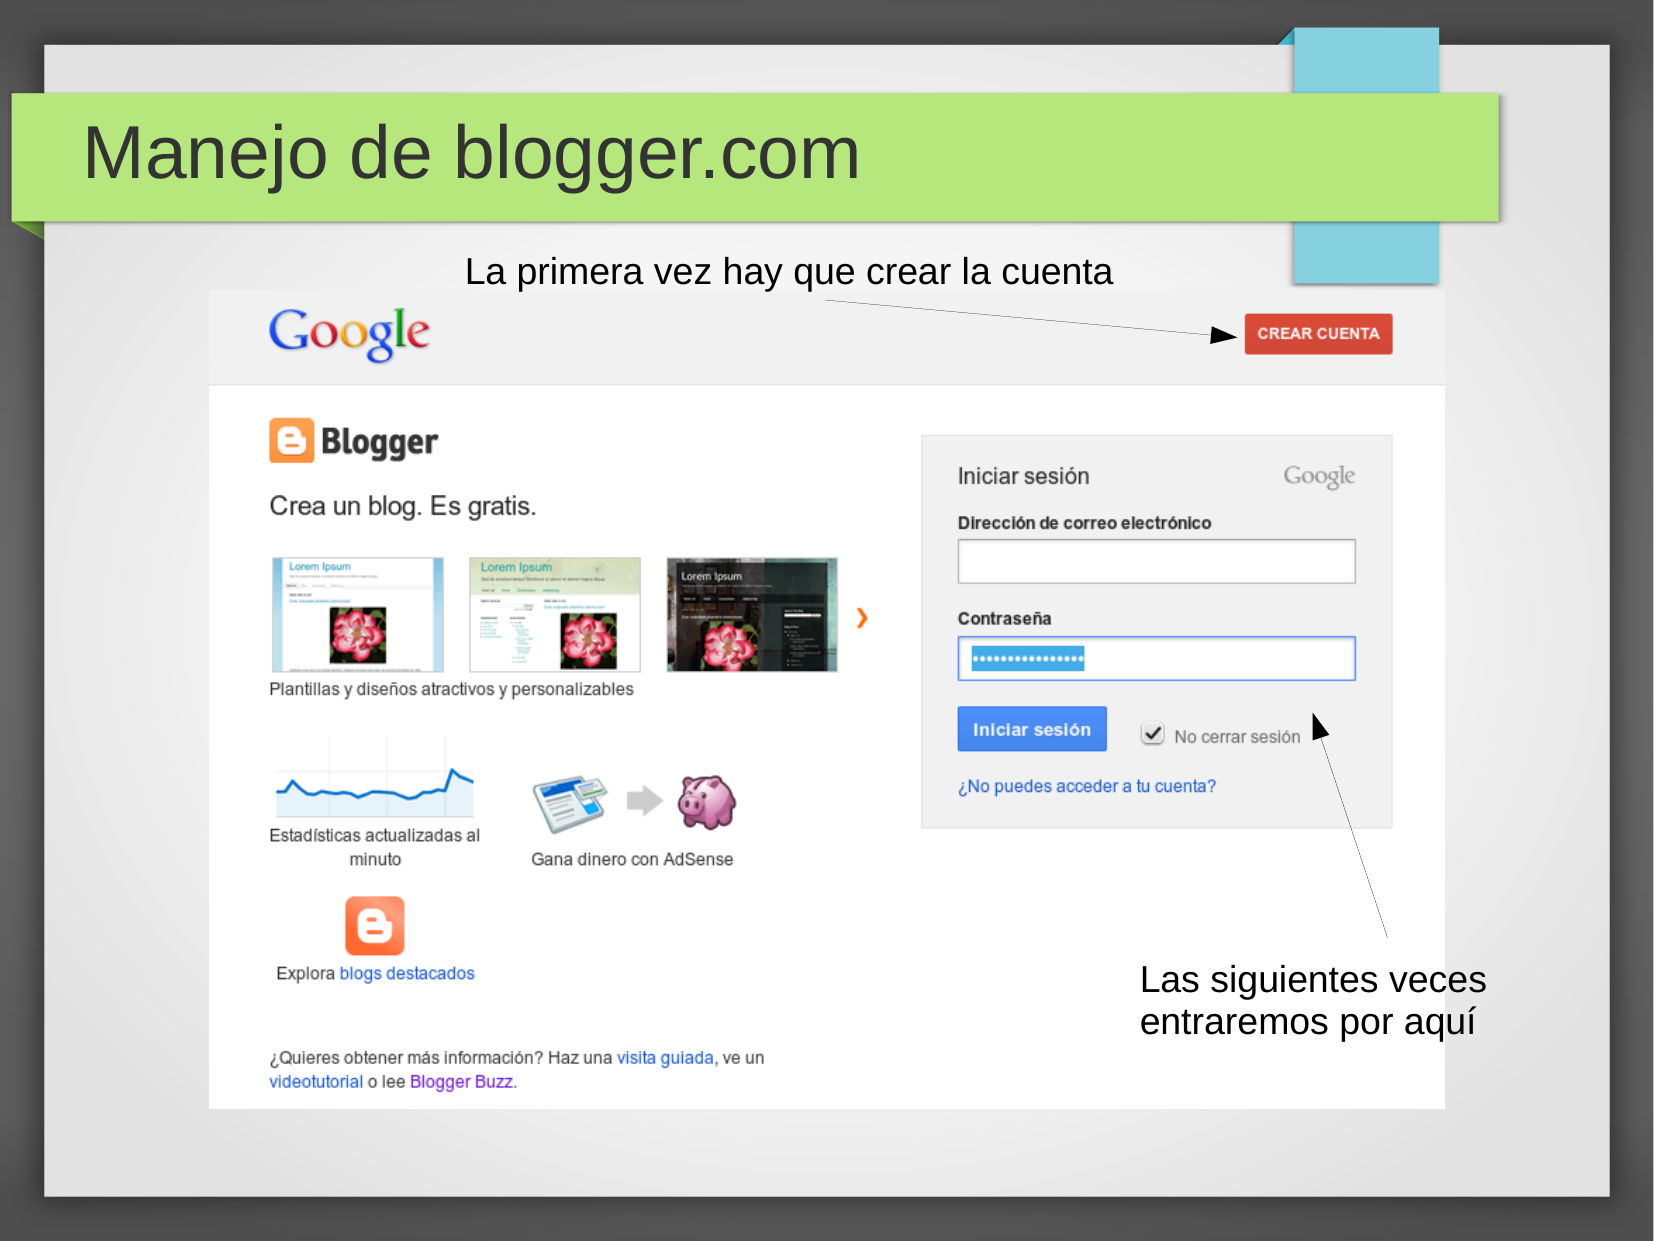

# Manejo de blogger.com
La primera vez hay que crear la cuenta
Las siguientes veces
entraremos por aquí